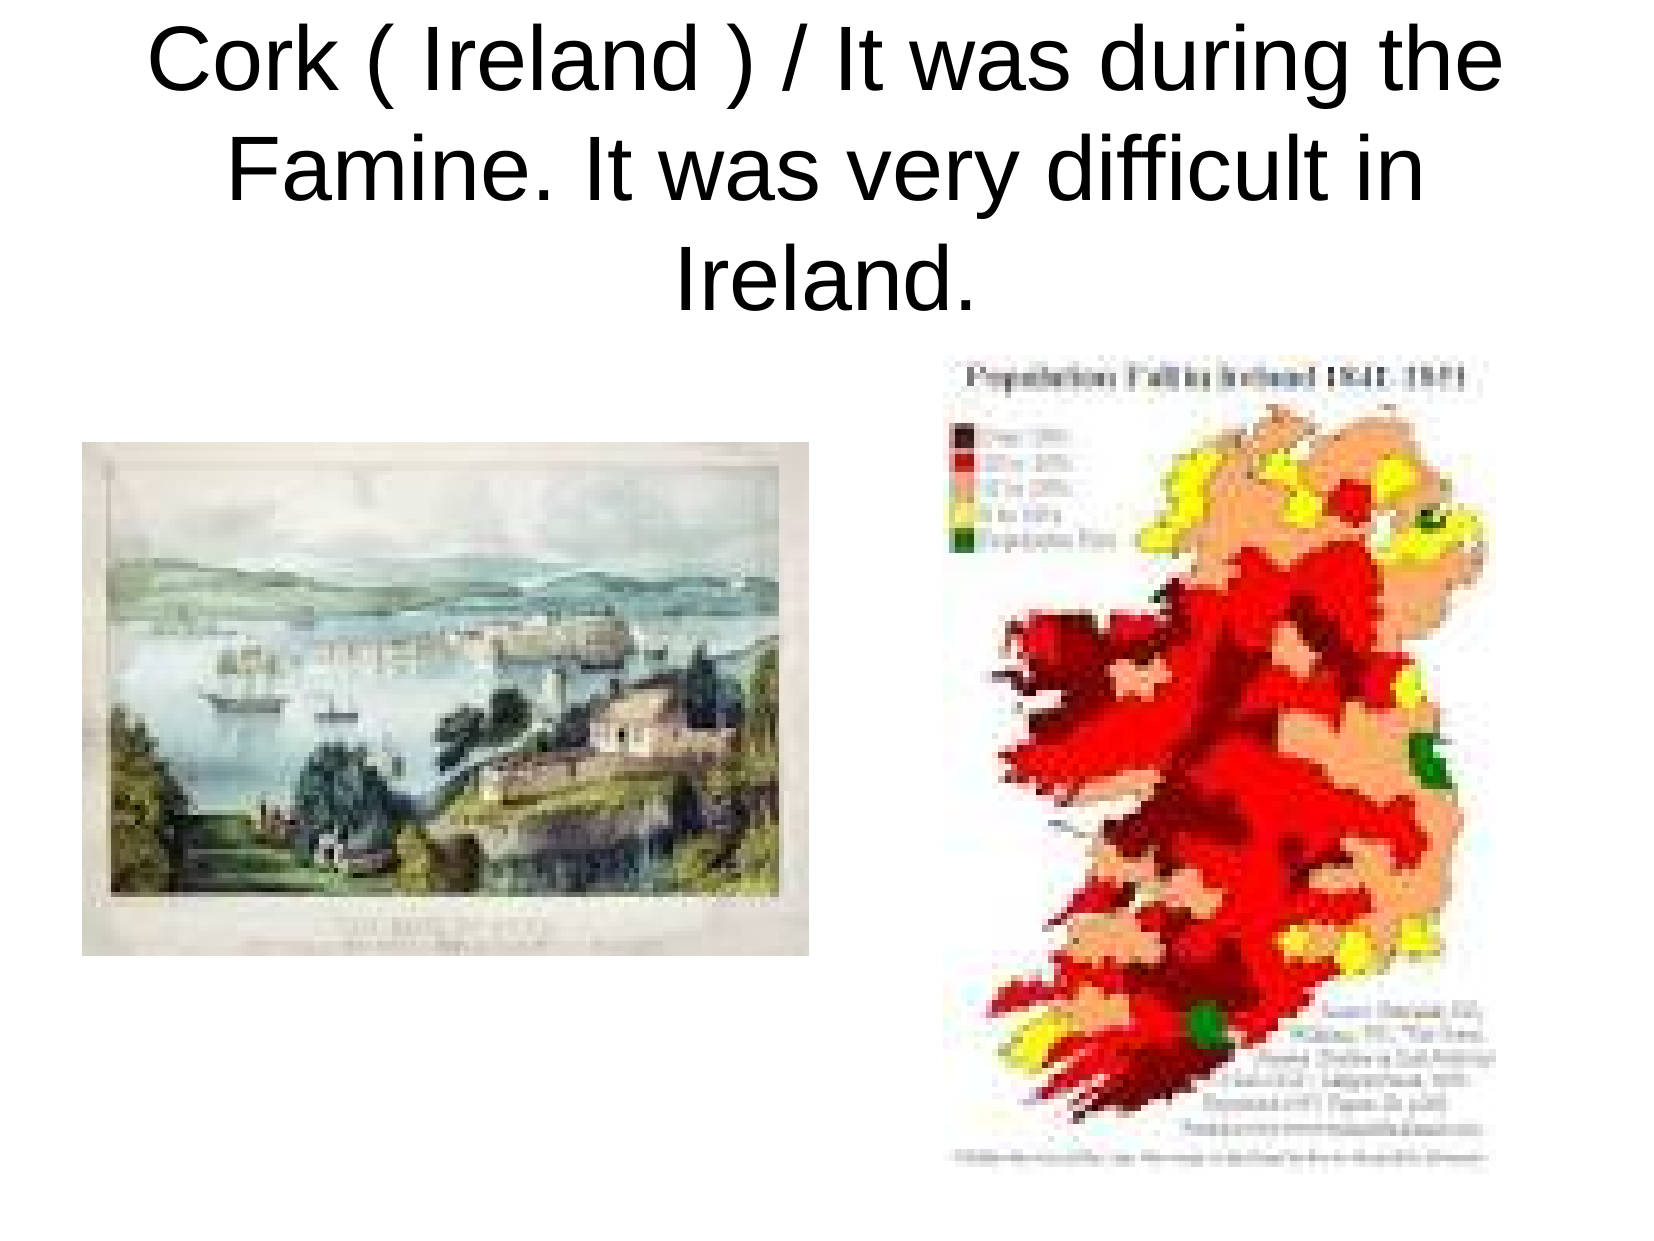

# Cork ( Ireland ) / It was during the Famine. It was very difficult in Ireland.